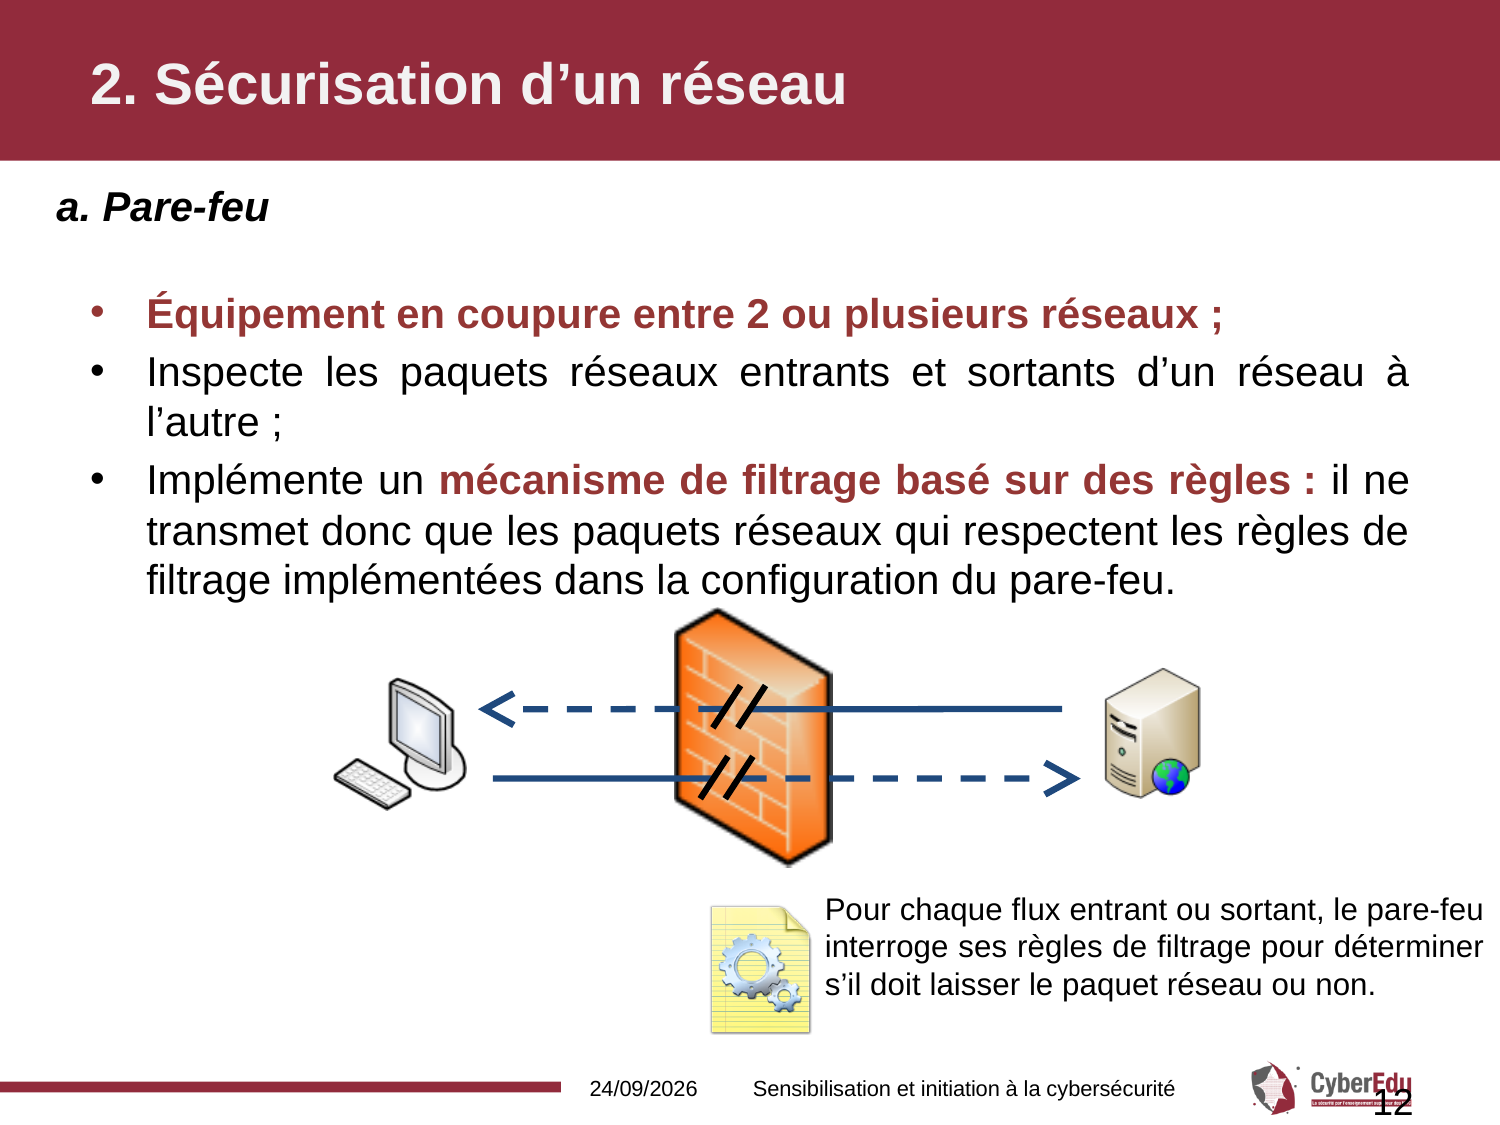

# 2. Sécurisation d’un réseau
a. Pare-feu
Équipement en coupure entre 2 ou plusieurs réseaux ;
Inspecte les paquets réseaux entrants et sortants d’un réseau à l’autre ;
Implémente un mécanisme de filtrage basé sur des règles : il ne transmet donc que les paquets réseaux qui respectent les règles de filtrage implémentées dans la configuration du pare-feu.
Pour chaque flux entrant ou sortant, le pare-feu interroge ses règles de filtrage pour déterminer s’il doit laisser le paquet réseau ou non.
Sensibilisation et initiation à la cybersécurité